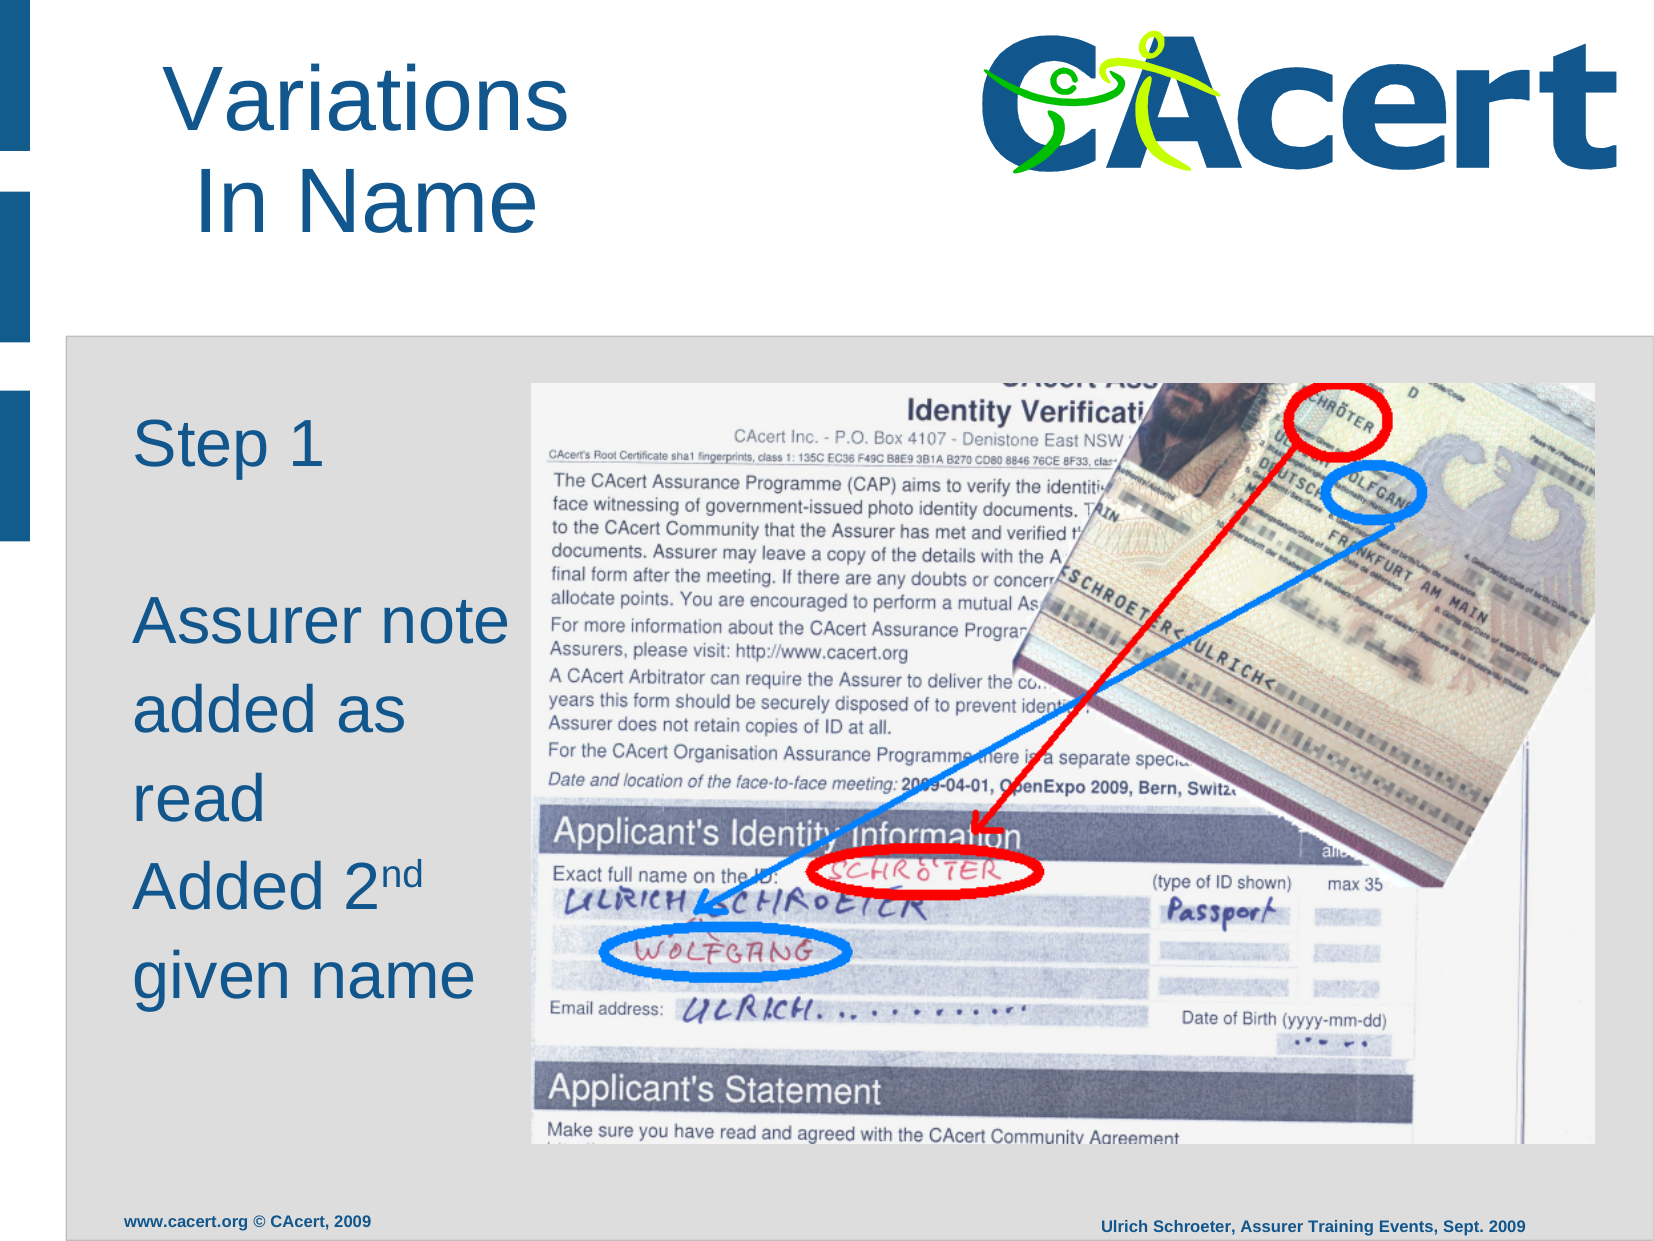

Variations
In Name
Step 1
Assurer note
added as
read
Added 2nd
given name